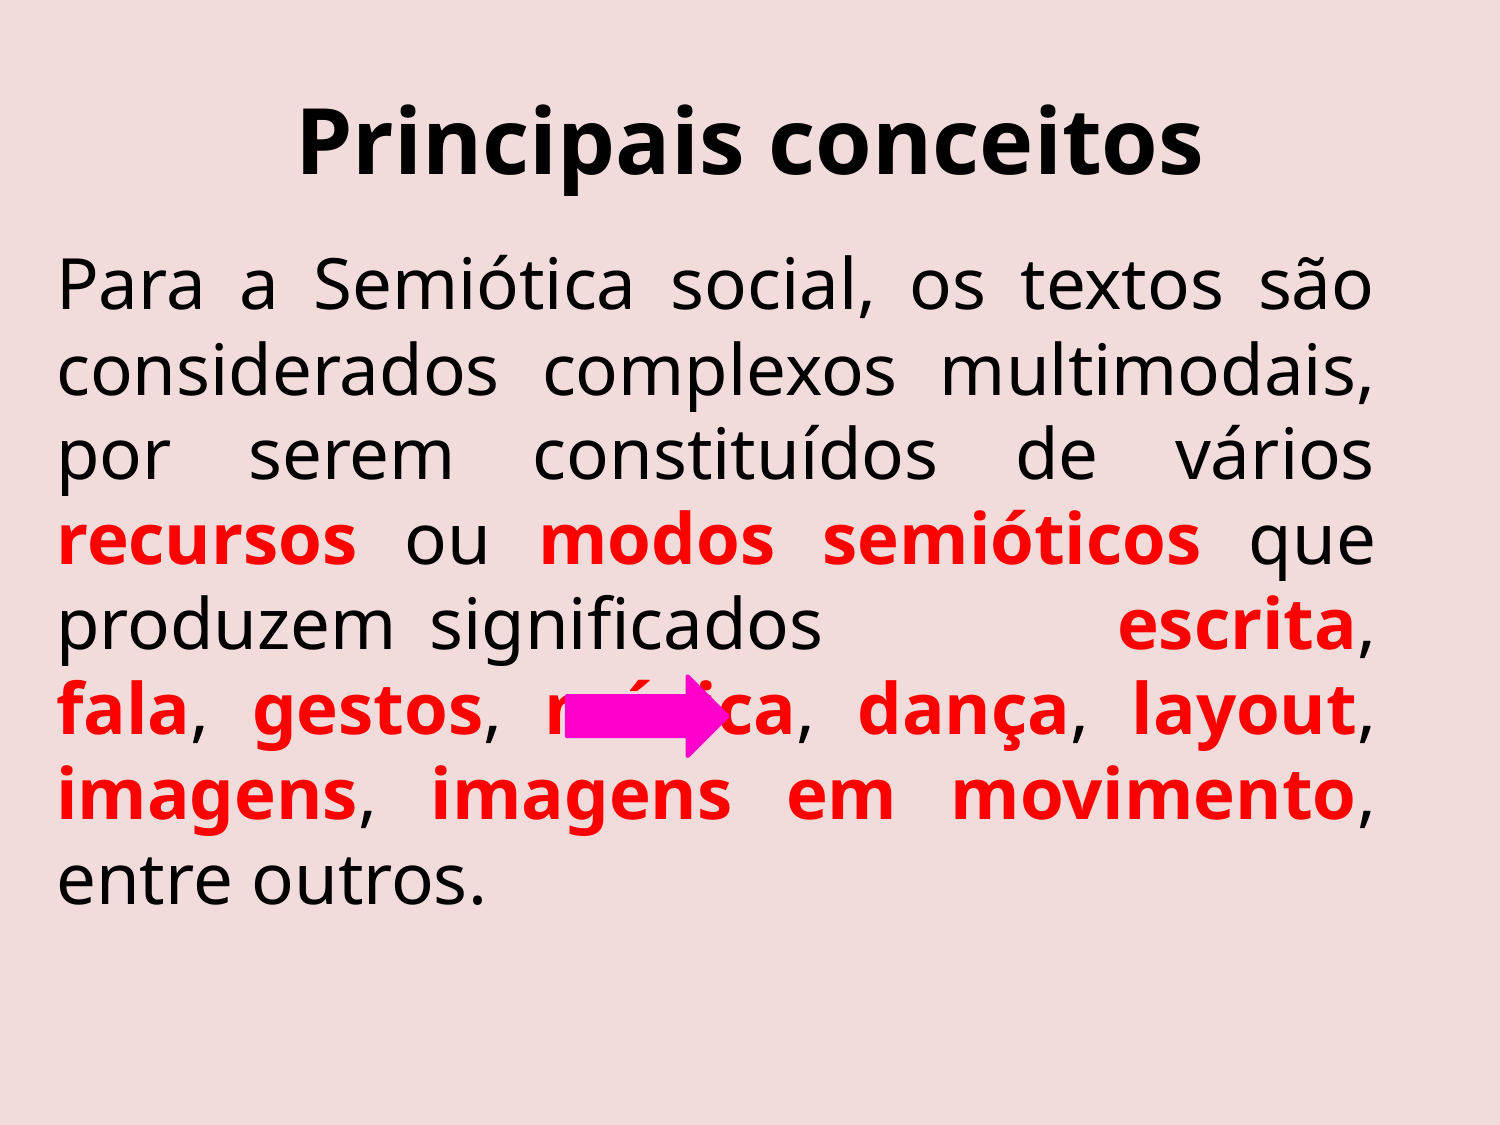

# Principais conceitos
Para a Semiótica social, os textos são considerados complexos multimodais, por serem constituídos de vários recursos ou modos semióticos que produzem significados escrita, fala, gestos, música, dança, layout, imagens, imagens em movimento, entre outros.